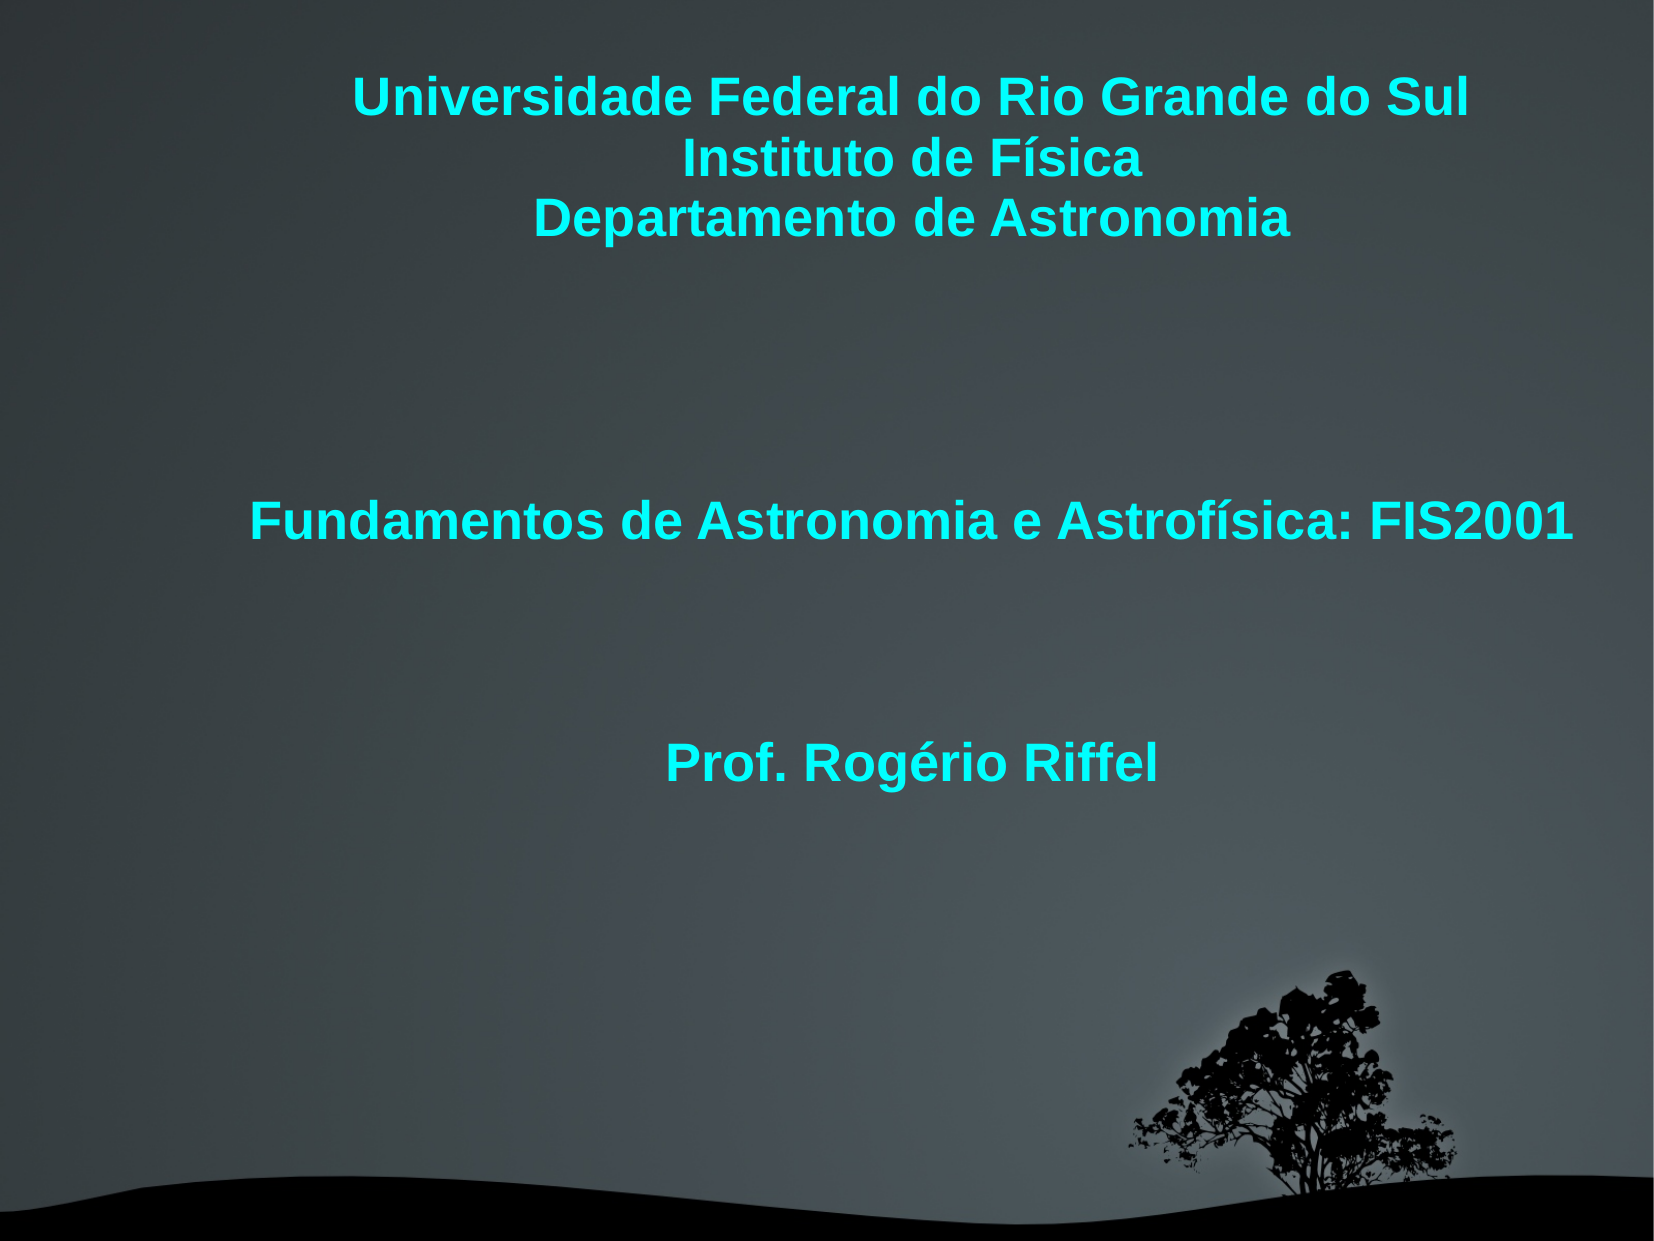

Universidade Federal do Rio Grande do Sul
Instituto de Física
Departamento de Astronomia
Fundamentos de Astronomia e Astrofísica: FIS2001
Prof. Rogério Riffel